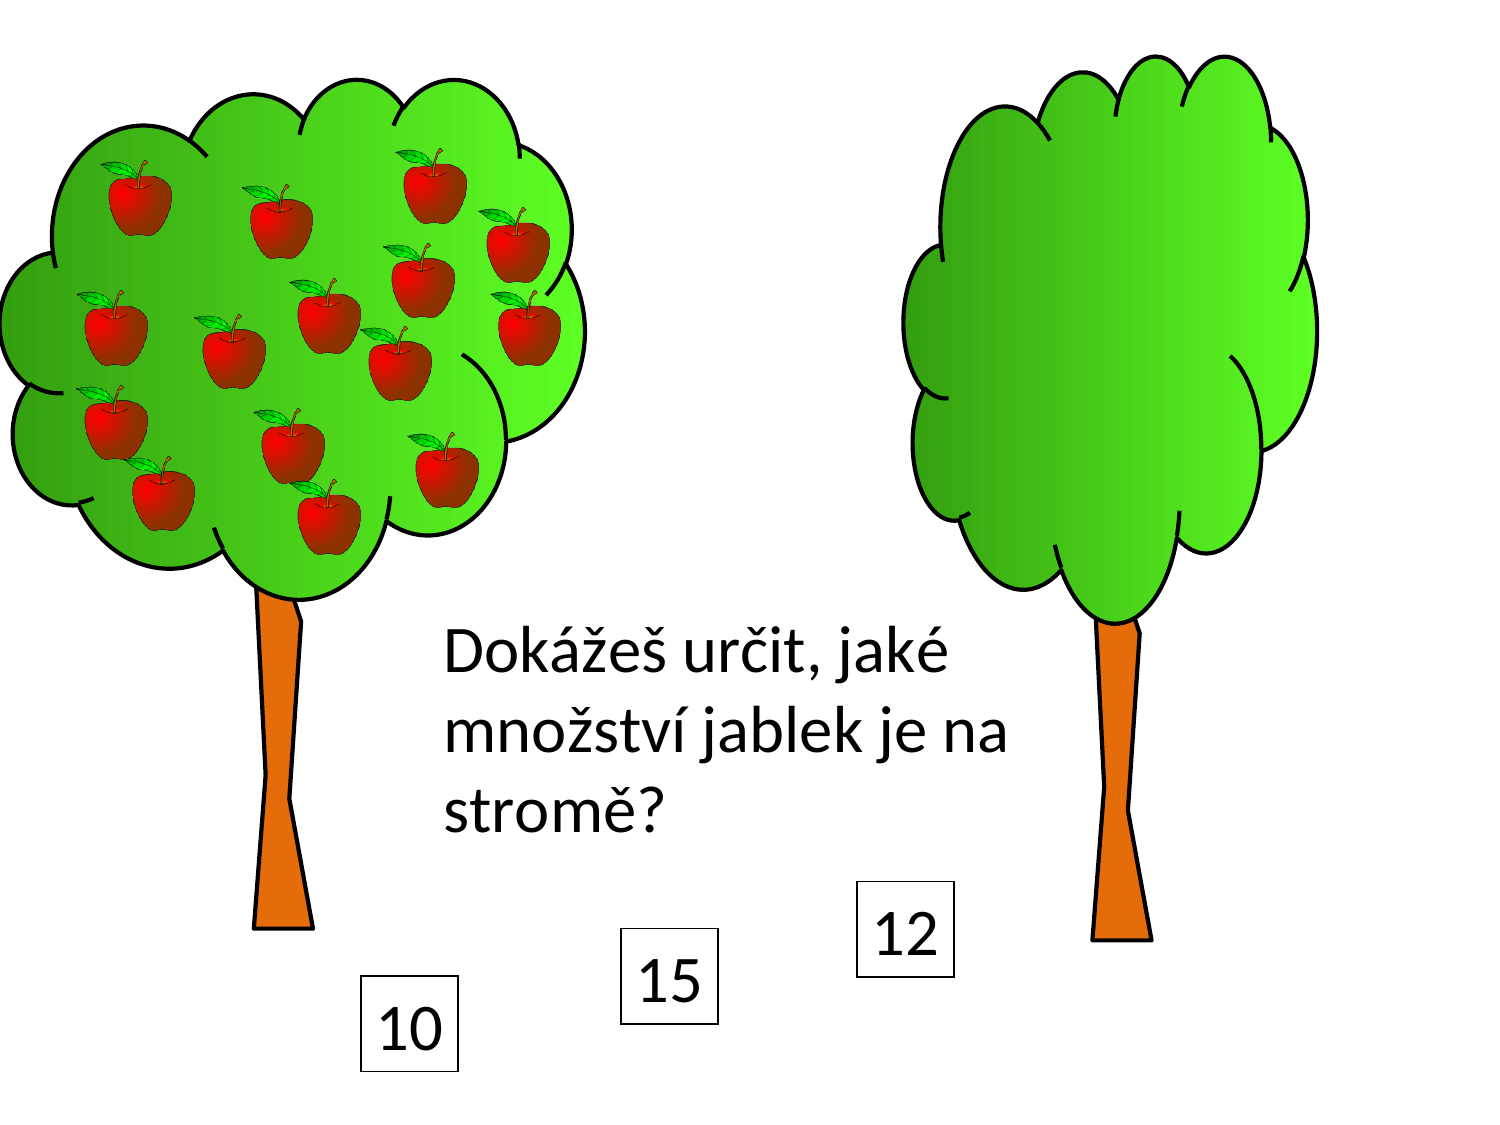

Dokážeš určit, jaké
množství jablek je na
stromě?
12
15
10